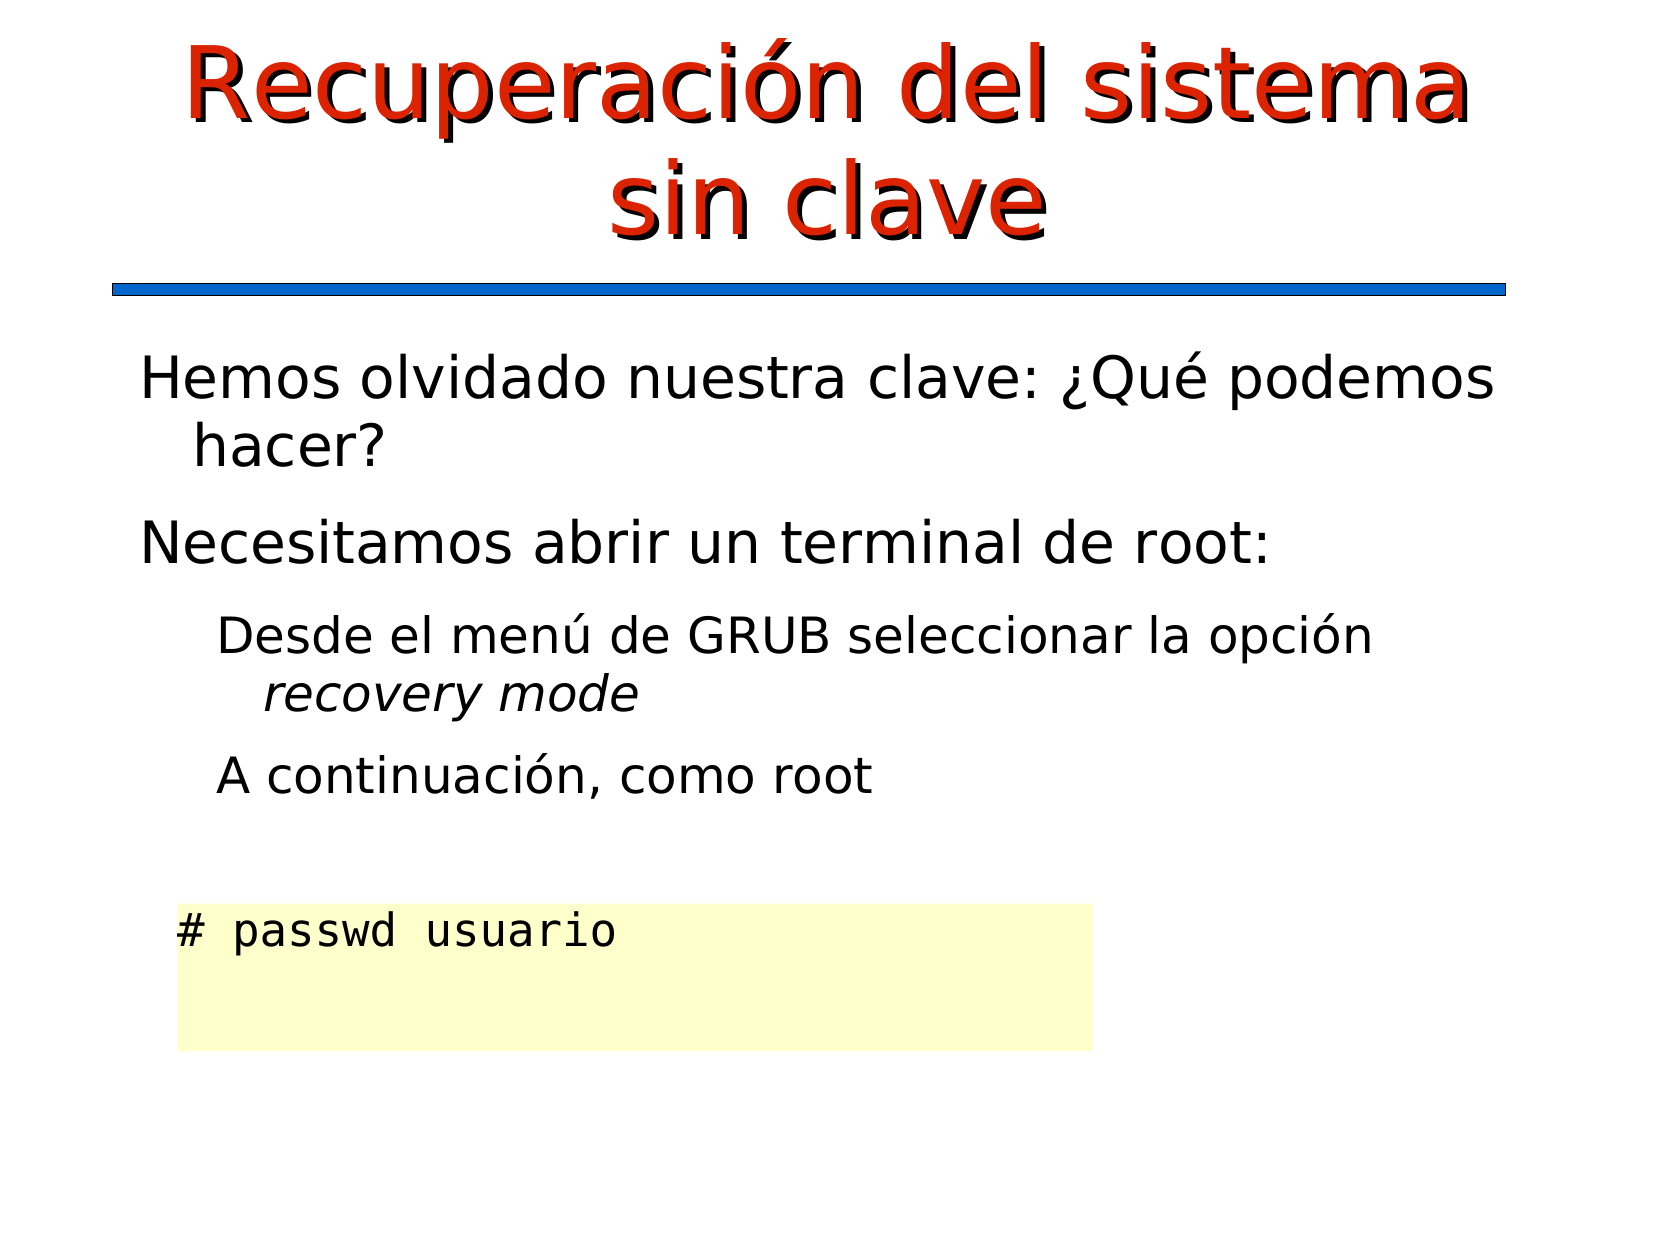

# Recuperación del sistema sin clave
Hemos olvidado nuestra clave: ¿Qué podemos hacer?
Necesitamos abrir un terminal de root:
Desde el menú de GRUB seleccionar la opción recovery mode
A continuación, como root
# passwd usuario